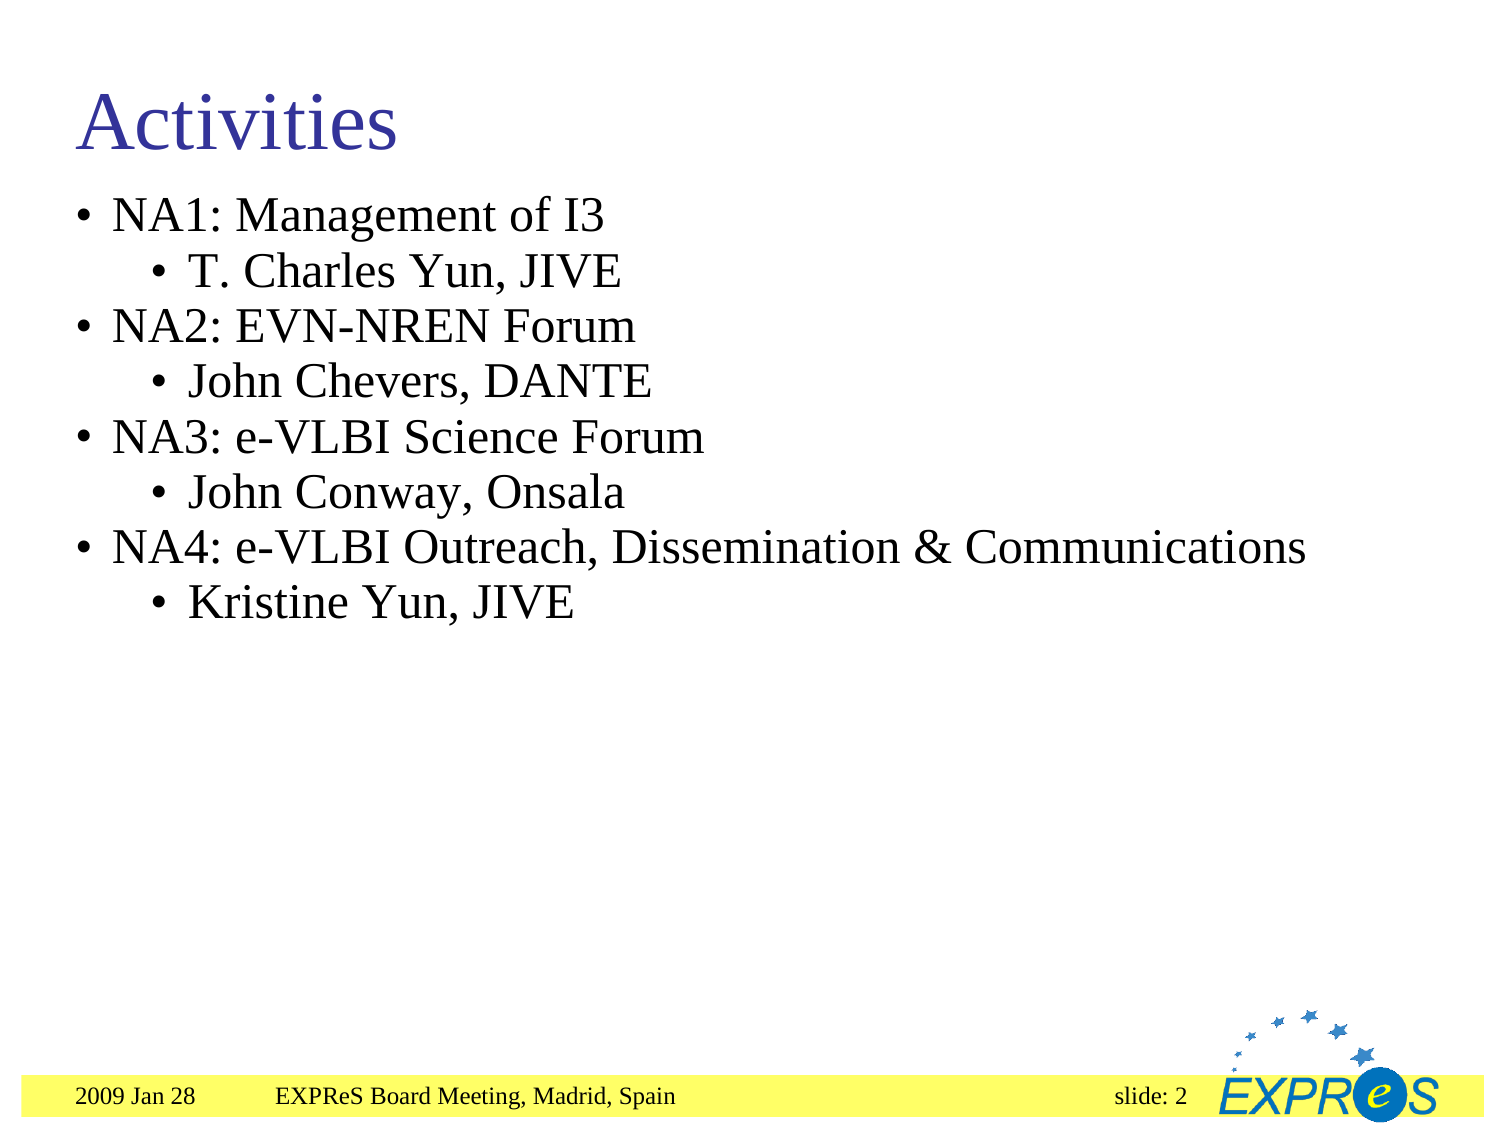

# Activities
NA1: Management of I3
T. Charles Yun, JIVE
NA2: EVN-NREN Forum
John Chevers, DANTE
NA3: e-VLBI Science Forum
John Conway, Onsala
NA4: e-VLBI Outreach, Dissemination & Communications
Kristine Yun, JIVE
2009 Jan 28
EXPReS Board Meeting, Madrid, Spain
2